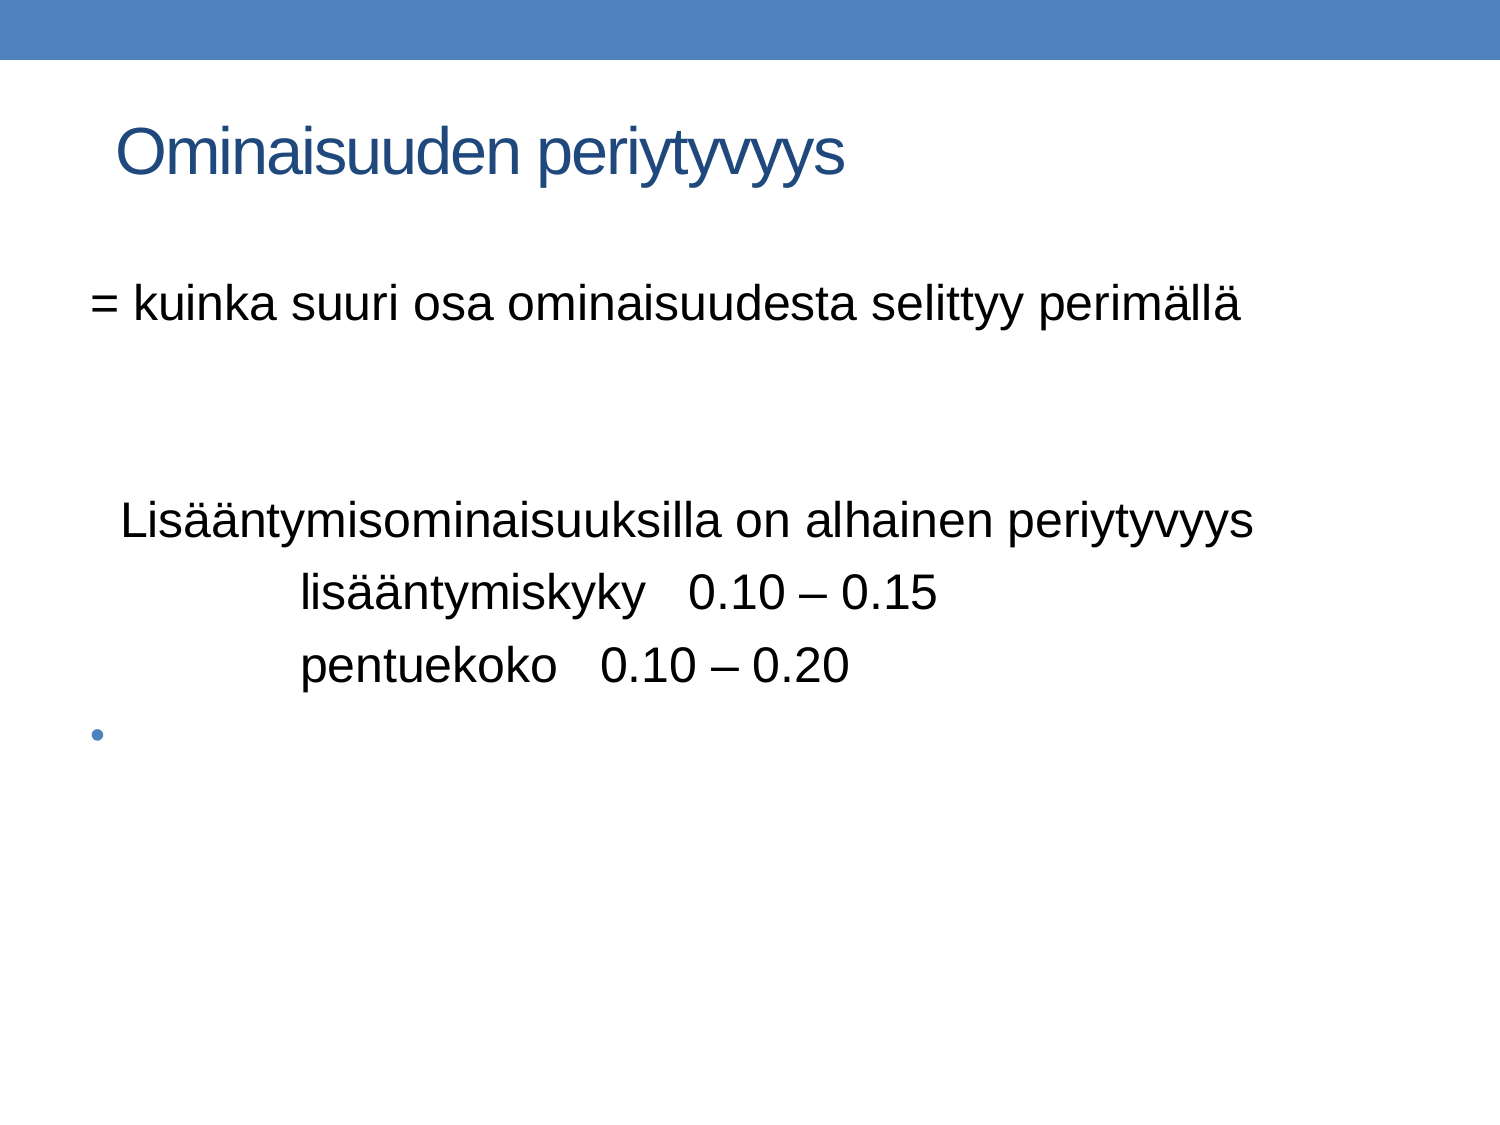

# Ominaisuuden periytyvyys
= kuinka suuri osa ominaisuudesta selittyy perimällä
Lisääntymisominaisuuksilla on alhainen periytyvyys
		lisääntymiskyky   0.10 – 0.15
		pentuekoko   0.10 – 0.20